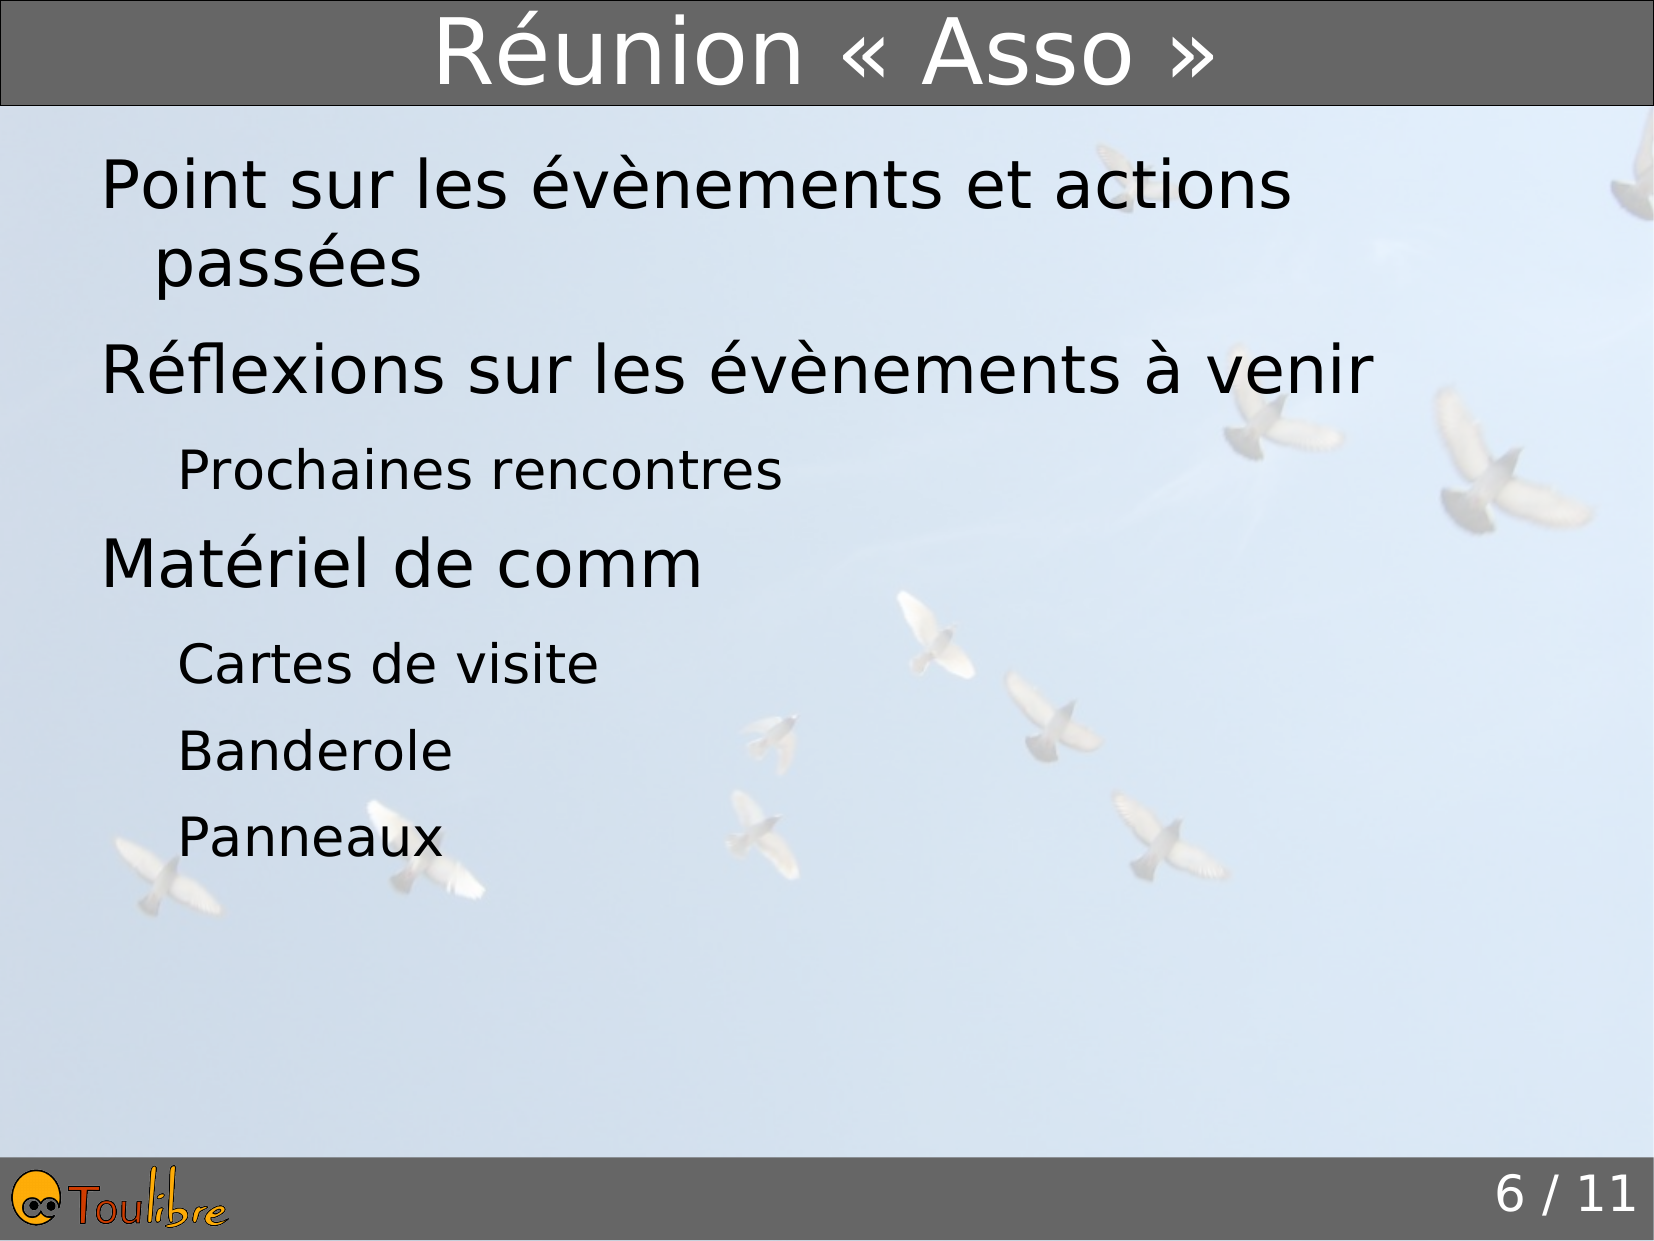

# Réunion « Asso »
Point sur les évènements et actions passées
Réflexions sur les évènements à venir
Prochaines rencontres
Matériel de comm
Cartes de visite
Banderole
Panneaux